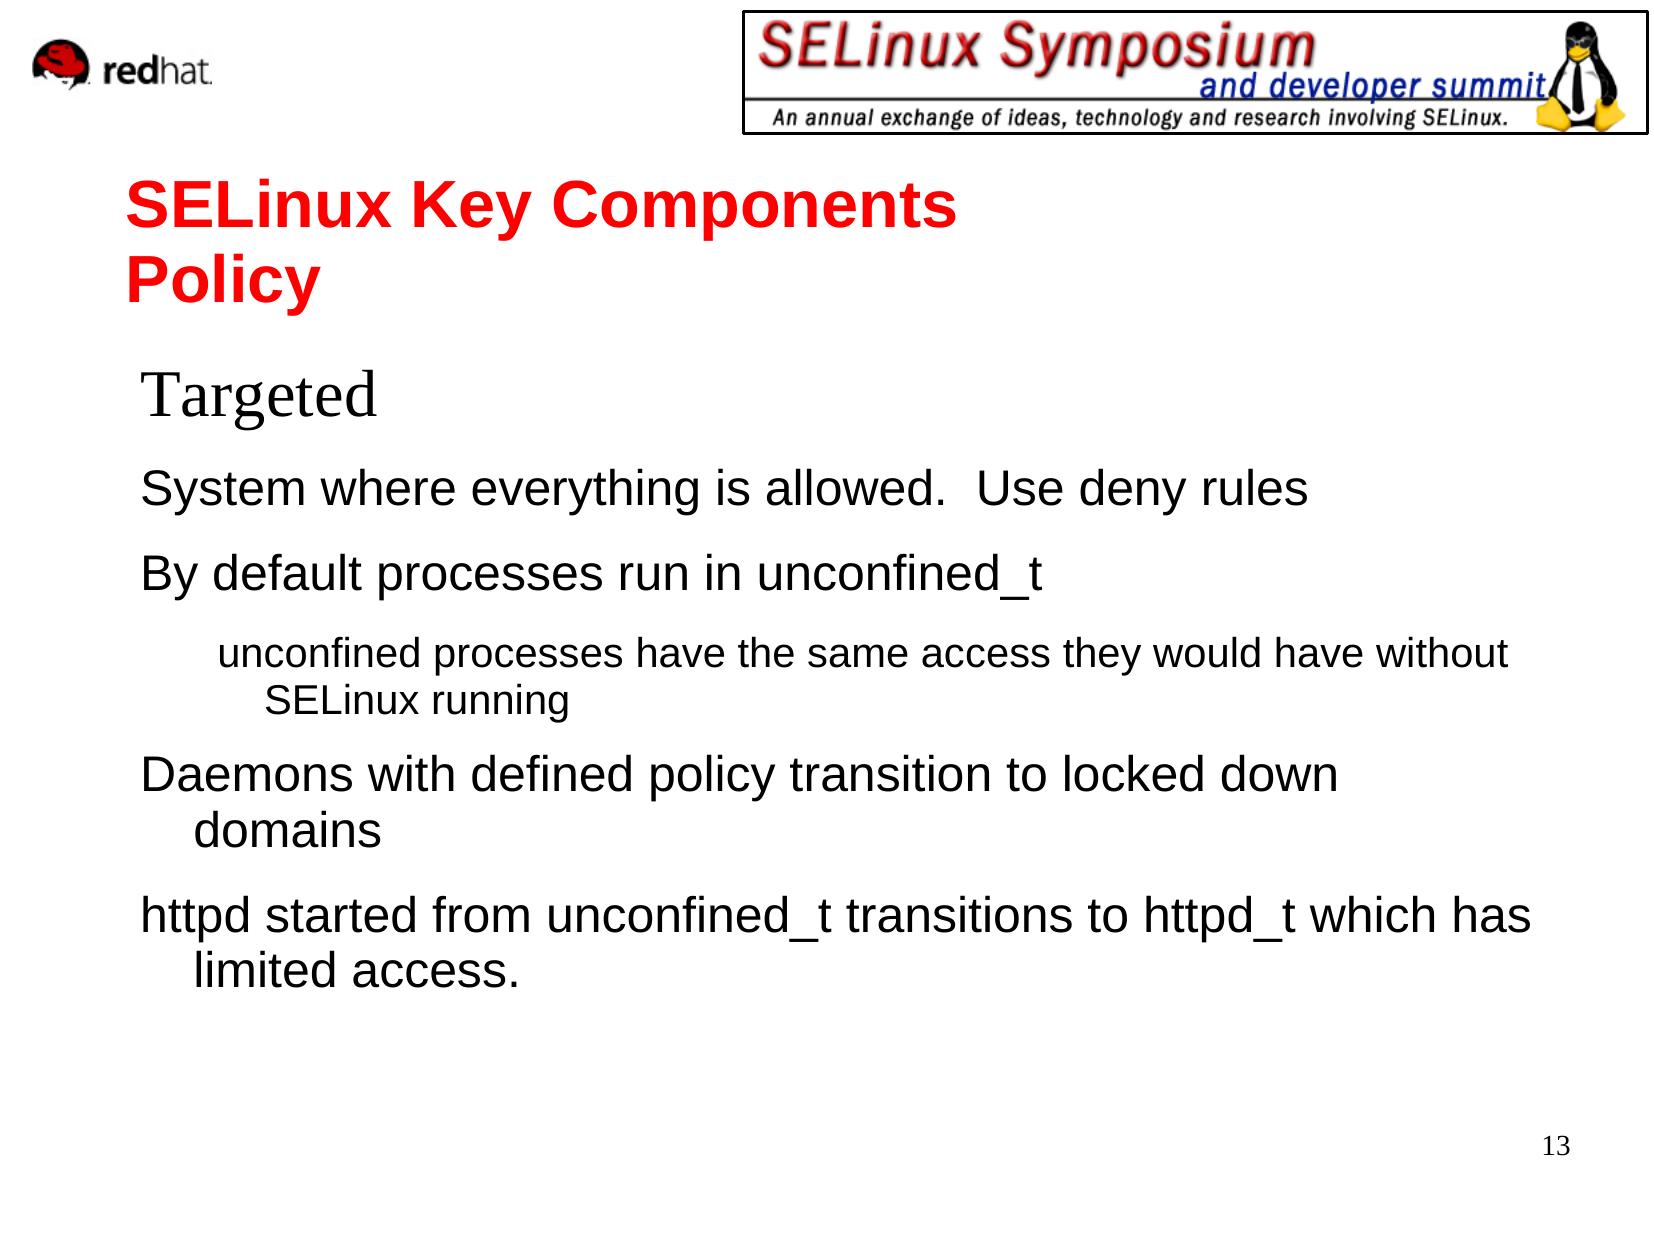

# SELinux Key Components Policy
Targeted
System where everything is allowed. Use deny rules
By default processes run in unconfined_t
unconfined processes have the same access they would have without SELinux running
Daemons with defined policy transition to locked down domains
httpd started from unconfined_t transitions to httpd_t which has limited access.